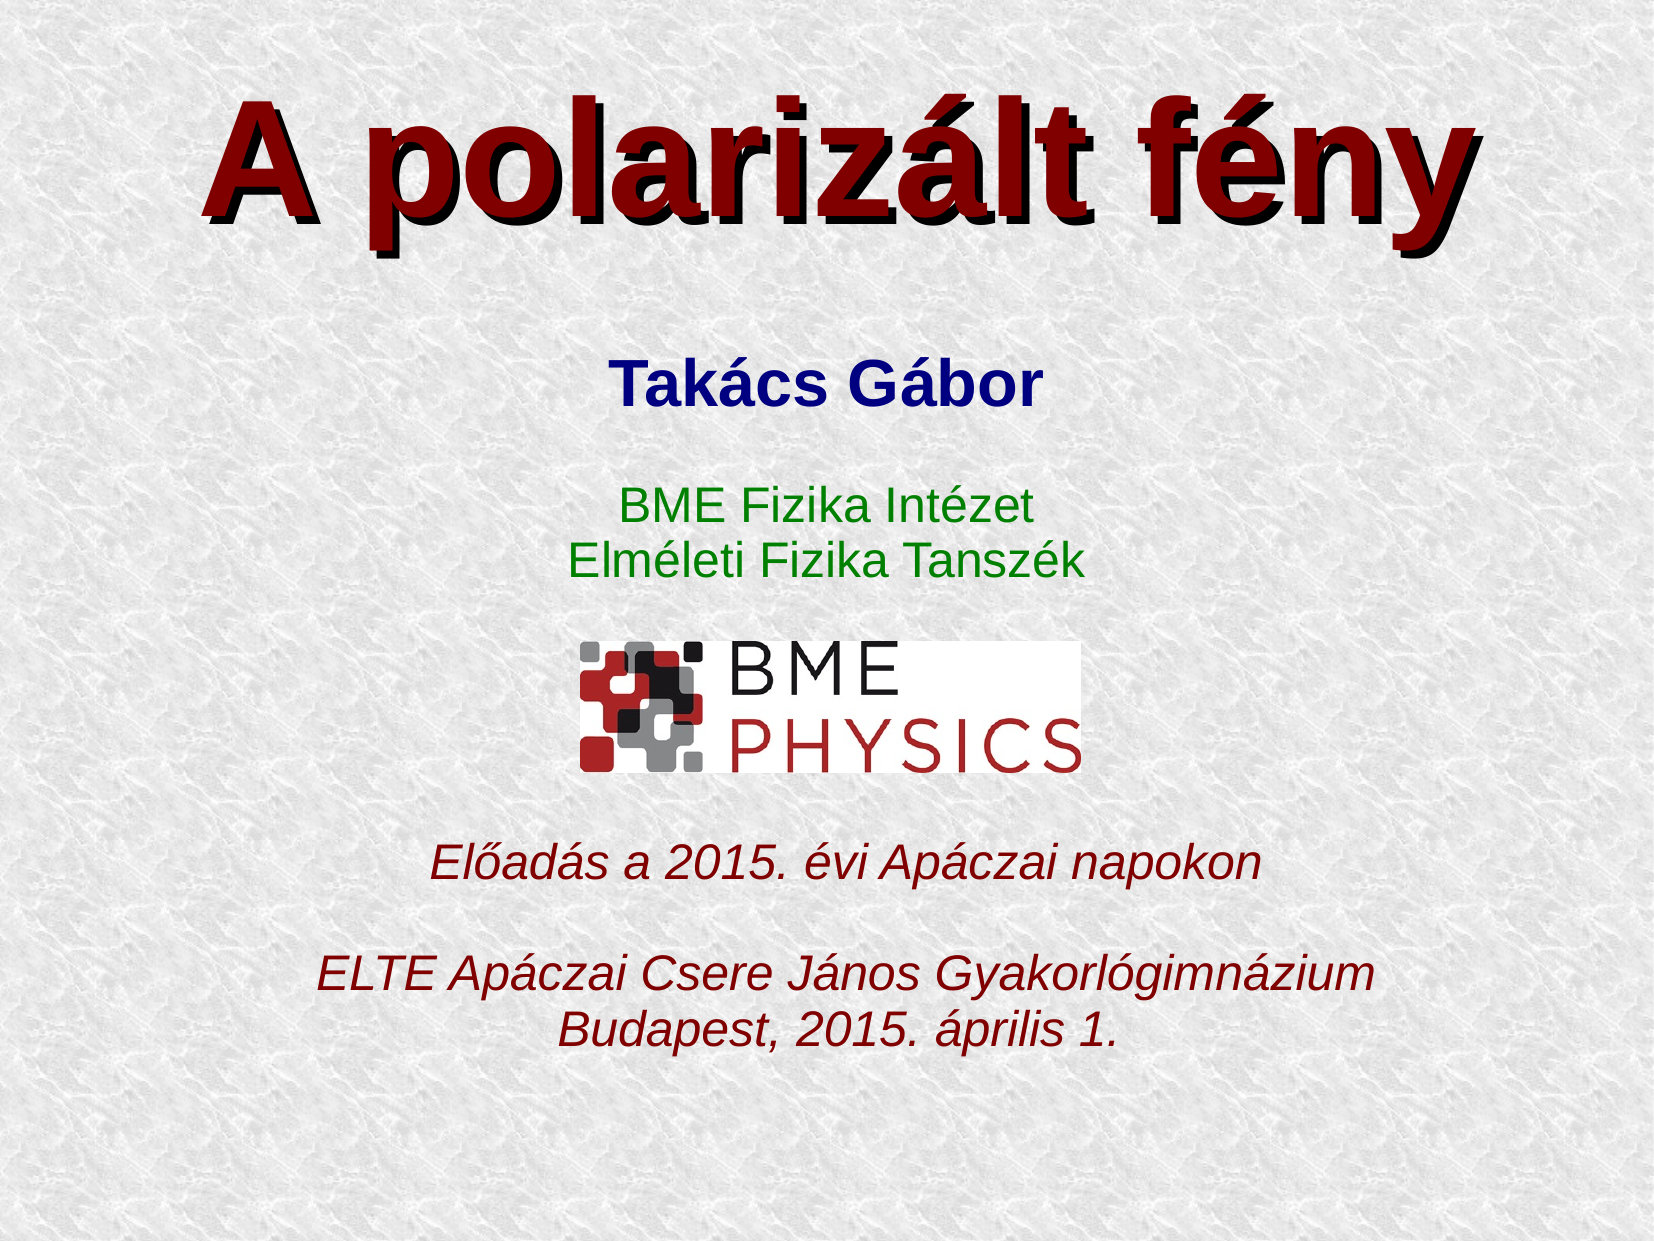

# A polarizált fény
Takács Gábor
BME Fizika Intézet
Elméleti Fizika Tanszék
Előadás a 2015. évi Apáczai napokon
ELTE Apáczai Csere János Gyakorlógimnázium
Budapest, 2015. április 1.